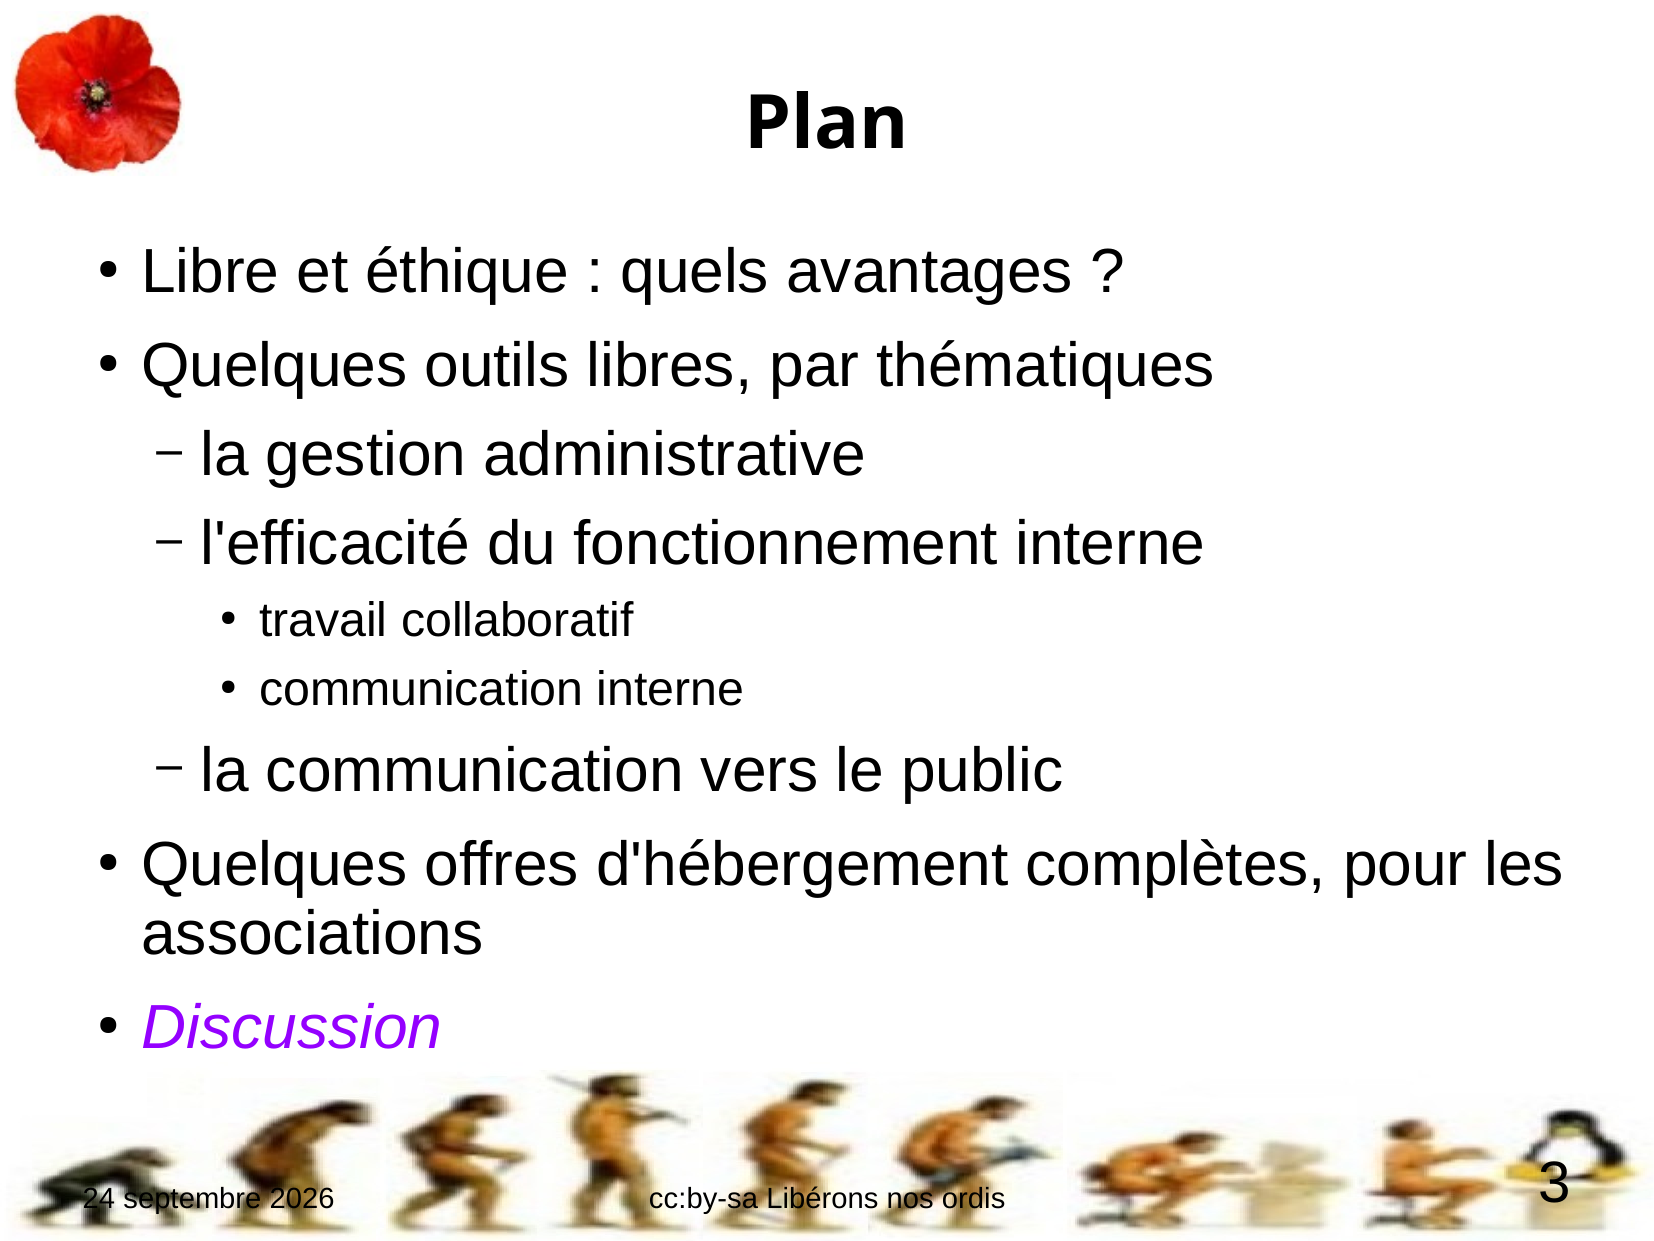

# Plan
Libre et éthique : quels avantages ?
Quelques outils libres, par thématiques
la gestion administrative
l'efficacité du fonctionnement interne
travail collaboratif
communication interne
la communication vers le public
Quelques offres d'hébergement complètes, pour les associations
Discussion